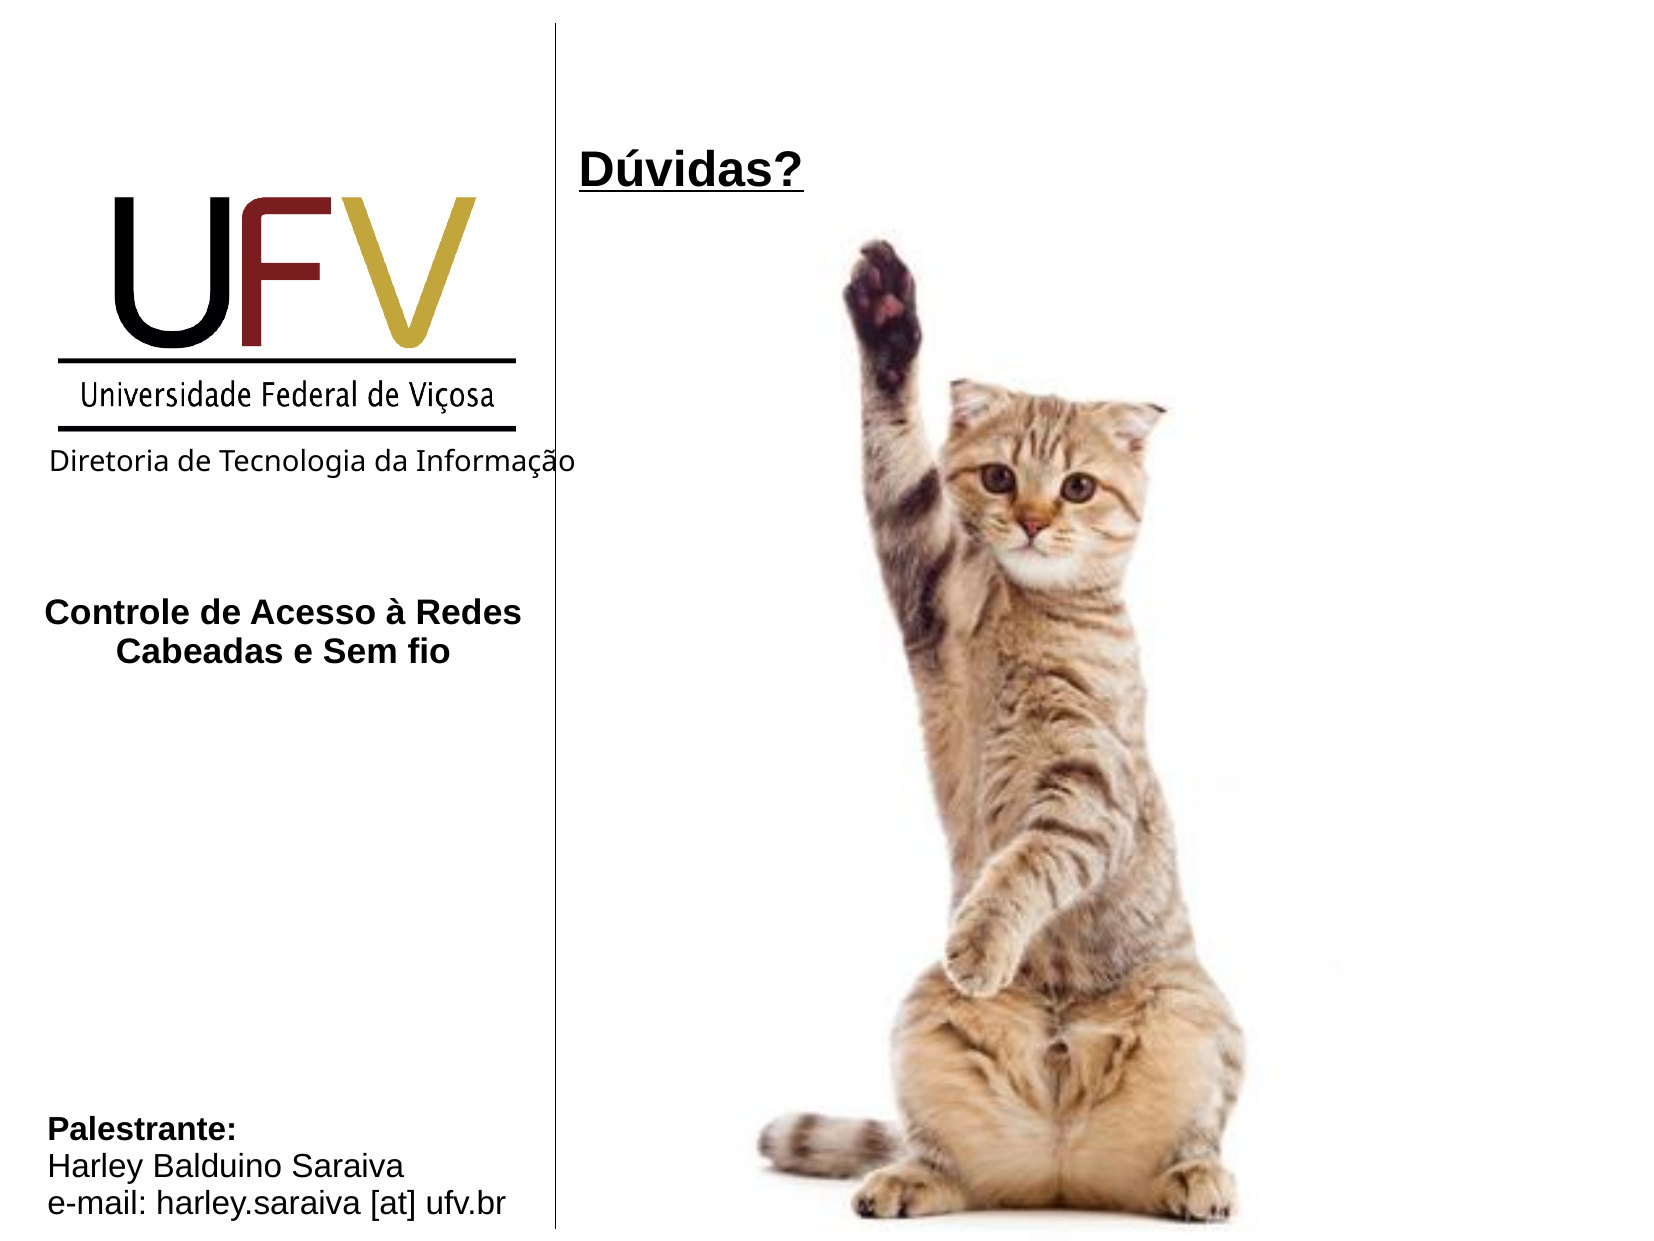

Dúvidas?
Diretoria de Tecnologia da Informação
# Controle de Acesso à Redes Cabeadas e Sem fio
Palestrante:
Harley Balduino Saraiva
e-mail: harley.saraiva [at] ufv.br